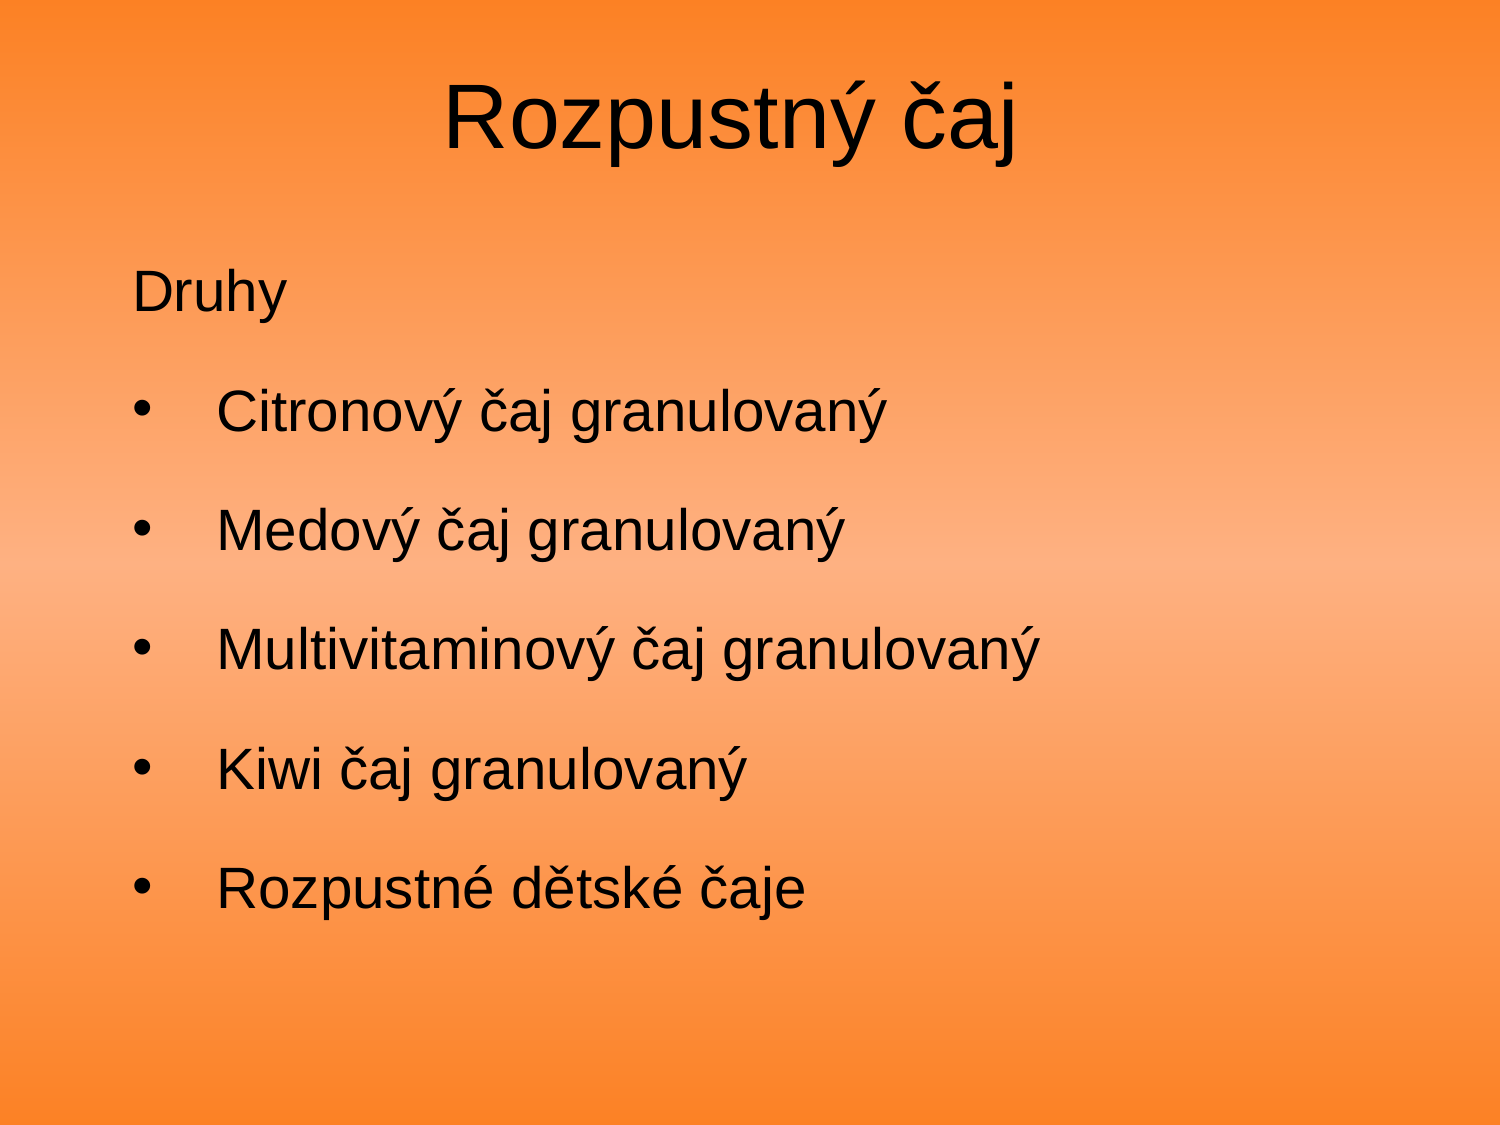

# Rozpustný čaj
Druhy
Citronový čaj granulovaný
Medový čaj granulovaný
Multivitaminový čaj granulovaný
Kiwi čaj granulovaný
Rozpustné dětské čaje